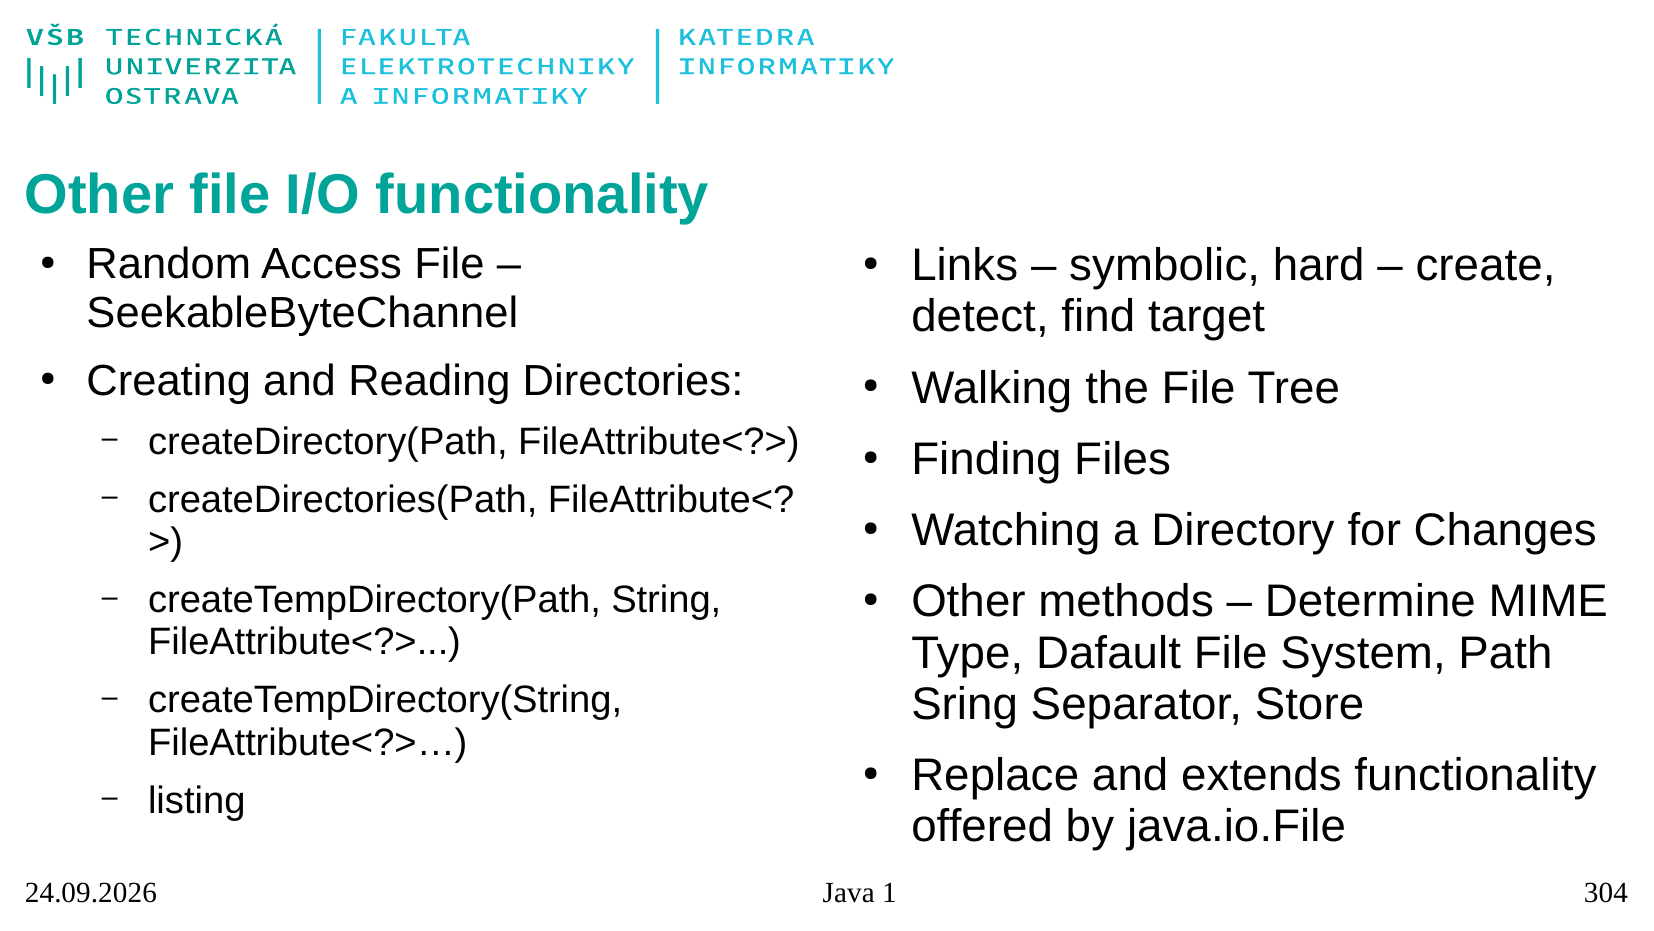

# Other file I/O functionality
Random Access File – SeekableByteChannel
Creating and Reading Directories:
createDirectory(Path, FileAttribute<?>)
createDirectories(Path, FileAttribute<?>)
createTempDirectory(Path, String, FileAttribute<?>...)
createTempDirectory(String, FileAttribute<?>…)
listing
Links – symbolic, hard – create, detect, find target
Walking the File Tree
Finding Files
Watching a Directory for Changes
Other methods – Determine MIME Type, Dafault File System, Path Sring Separator, Store
Replace and extends functionality offered by java.io.File
Java 1
304